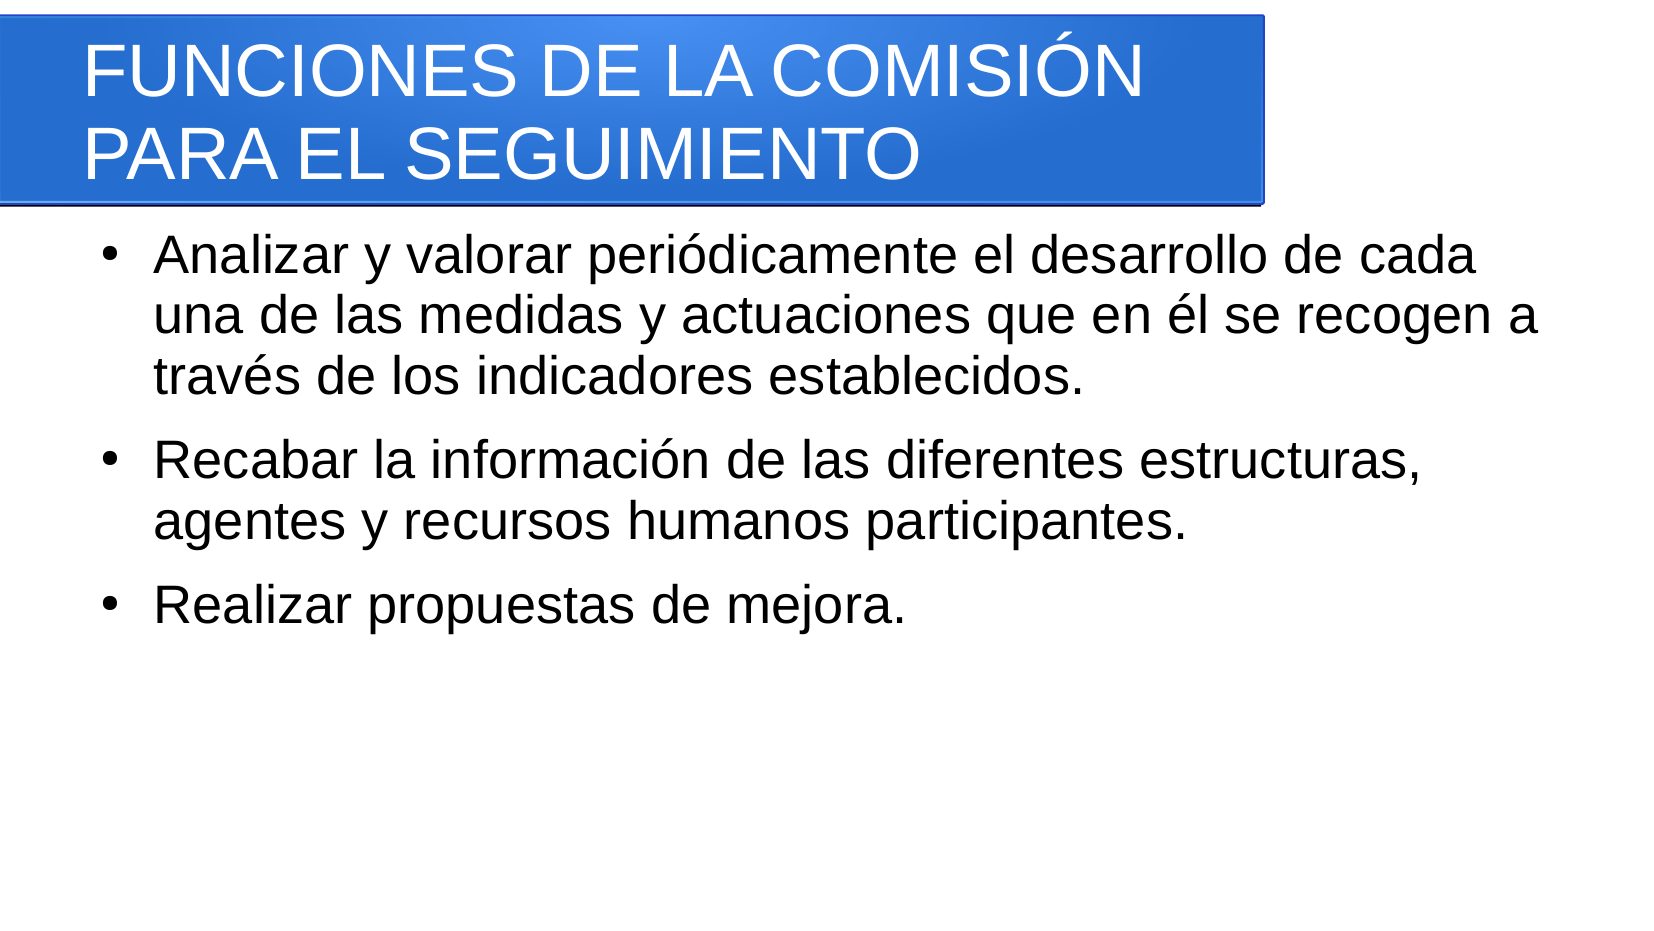

# FUNCIONES DE LA COMISIÓN PARA EL SEGUIMIENTO
Analizar y valorar periódicamente el desarrollo de cada una de las medidas y actuaciones que en él se recogen a través de los indicadores establecidos.
Recabar la información de las diferentes estructuras, agentes y recursos humanos participantes.
Realizar propuestas de mejora.